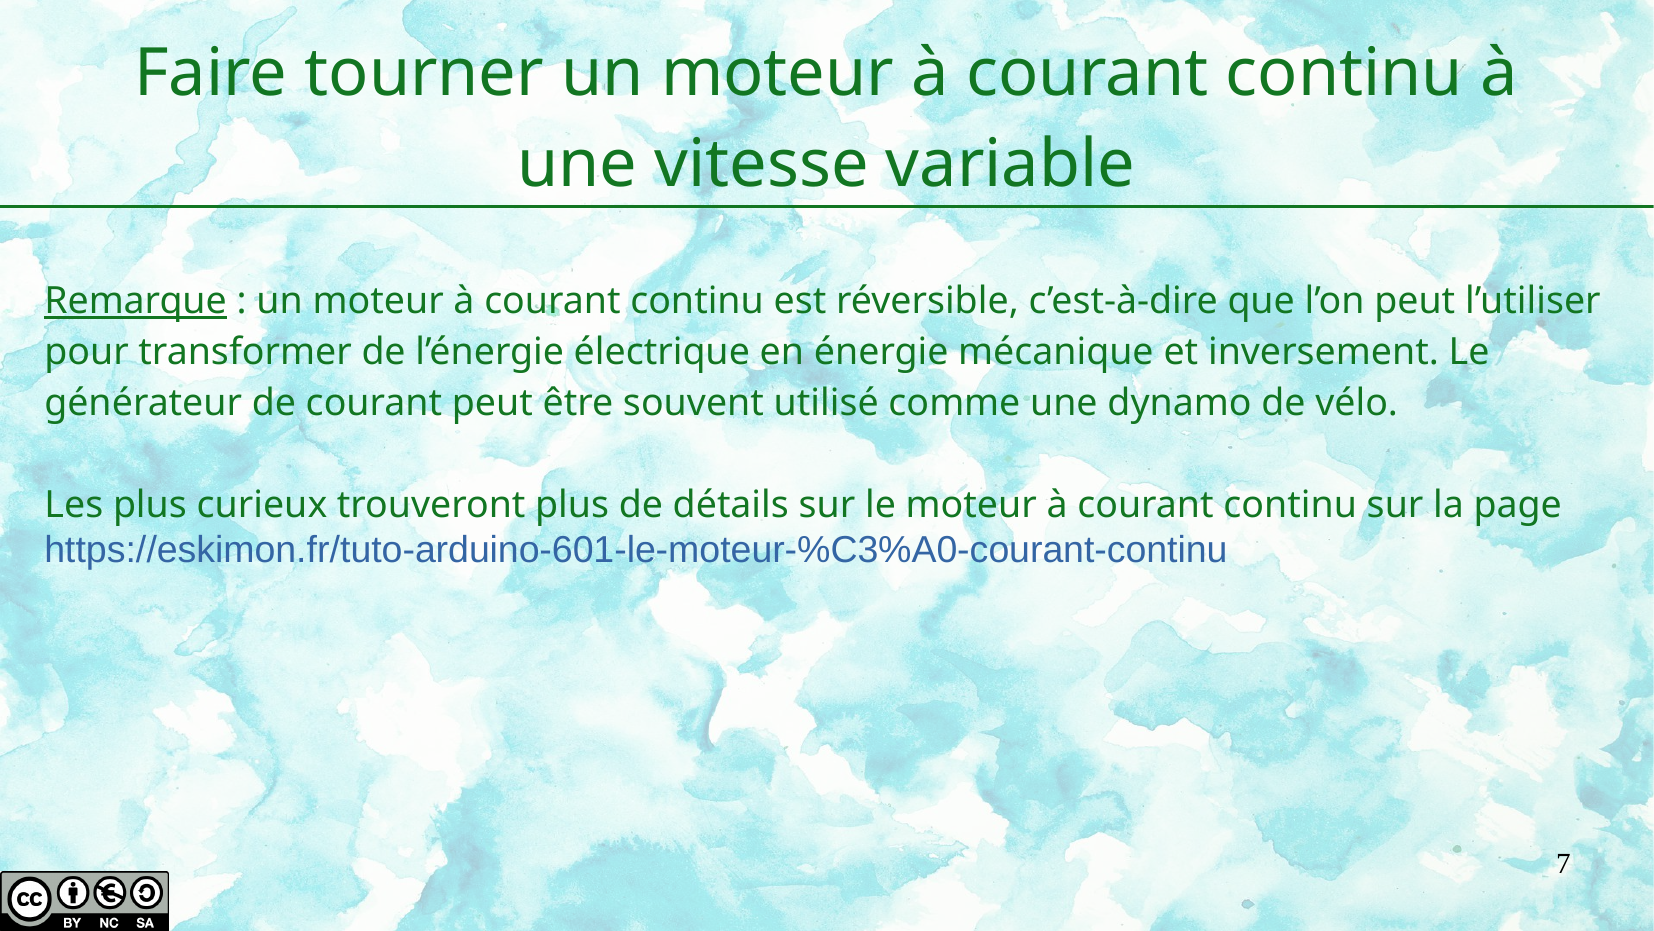

# Faire tourner un moteur à courant continu à une vitesse variable
Remarque : un moteur à courant continu est réversible, c’est-à-dire que l’on peut l’utiliser pour transformer de l’énergie électrique en énergie mécanique et inversement. Le générateur de courant peut être souvent utilisé comme une dynamo de vélo.
Les plus curieux trouveront plus de détails sur le moteur à courant continu sur la page https://eskimon.fr/tuto-arduino-601-le-moteur-%C3%A0-courant-continu
7